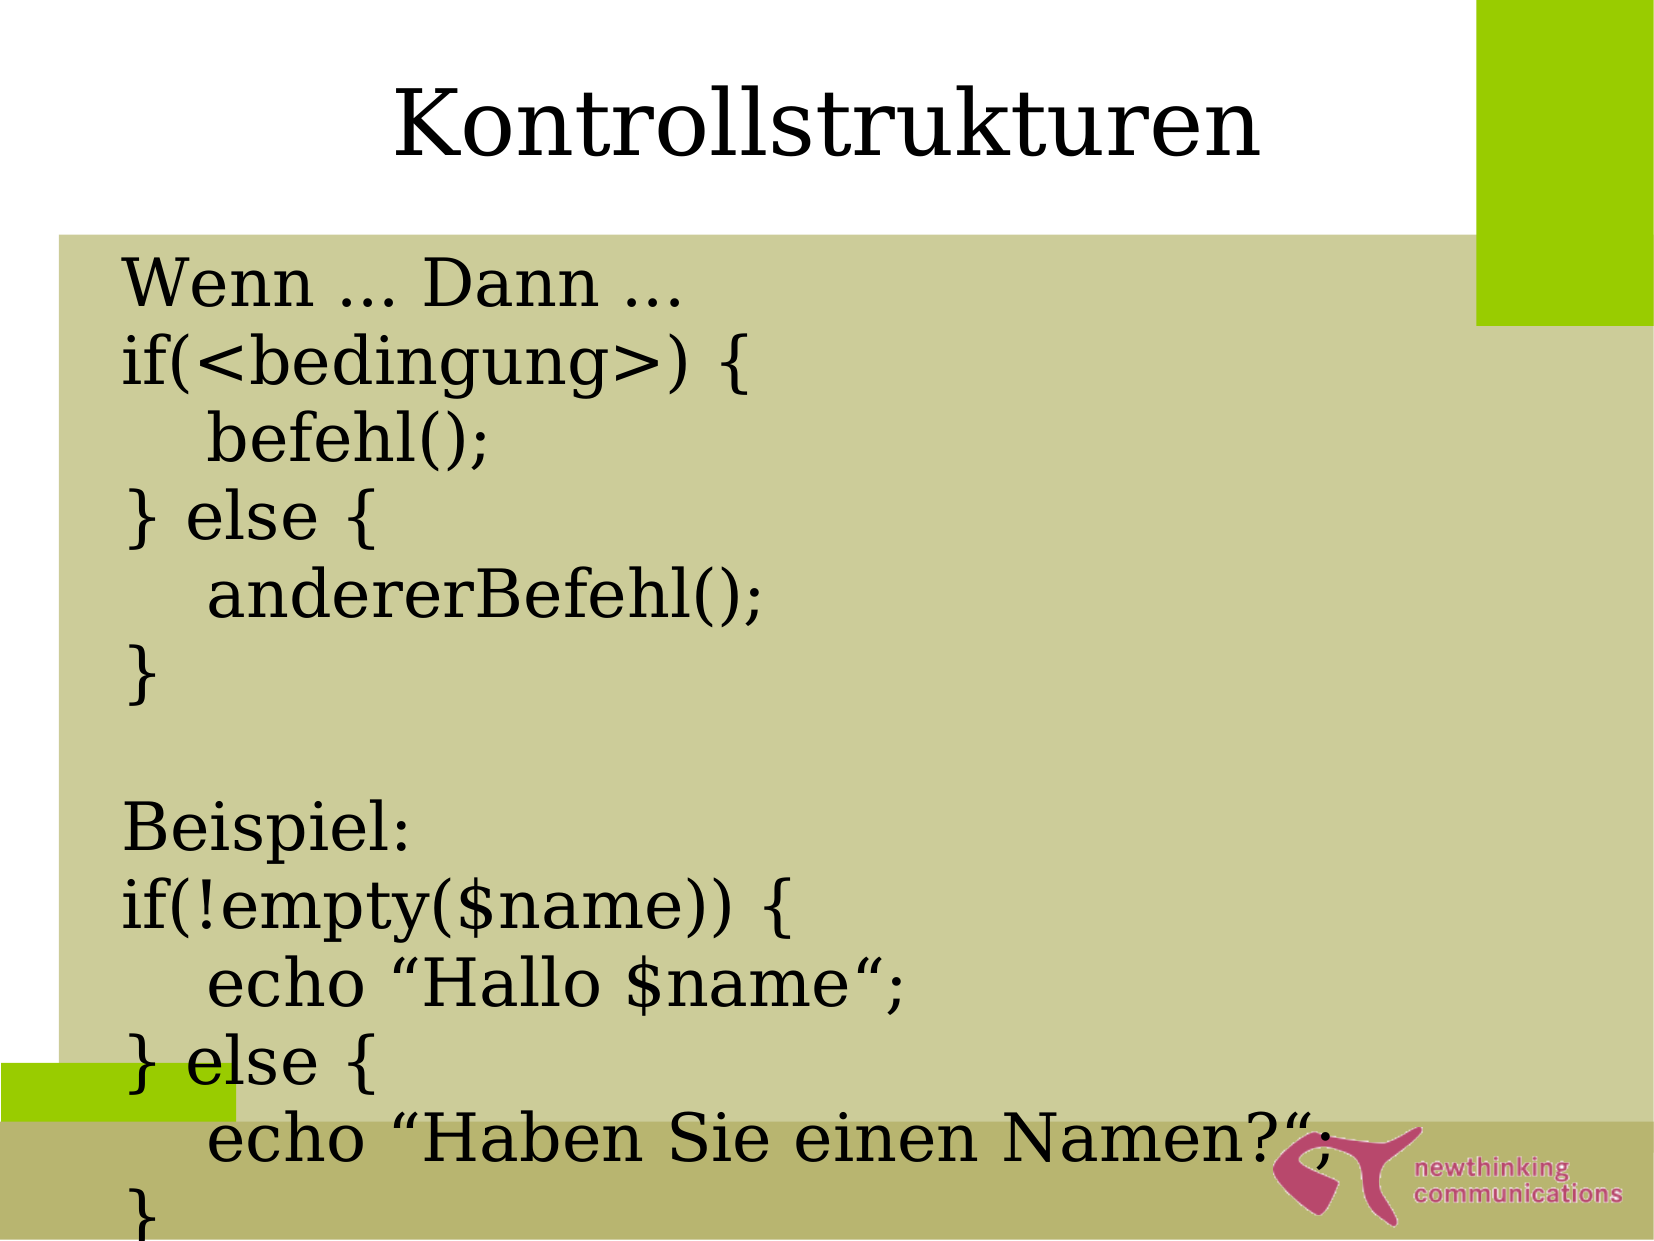

# Kontrollstrukturen
Wenn ... Dann ...
if(<bedingung>) {
 befehl();
} else {
 andererBefehl();
}
Beispiel:
if(!empty($name)) {
 echo “Hallo $name“;
} else {
 echo “Haben Sie einen Namen?“;
}